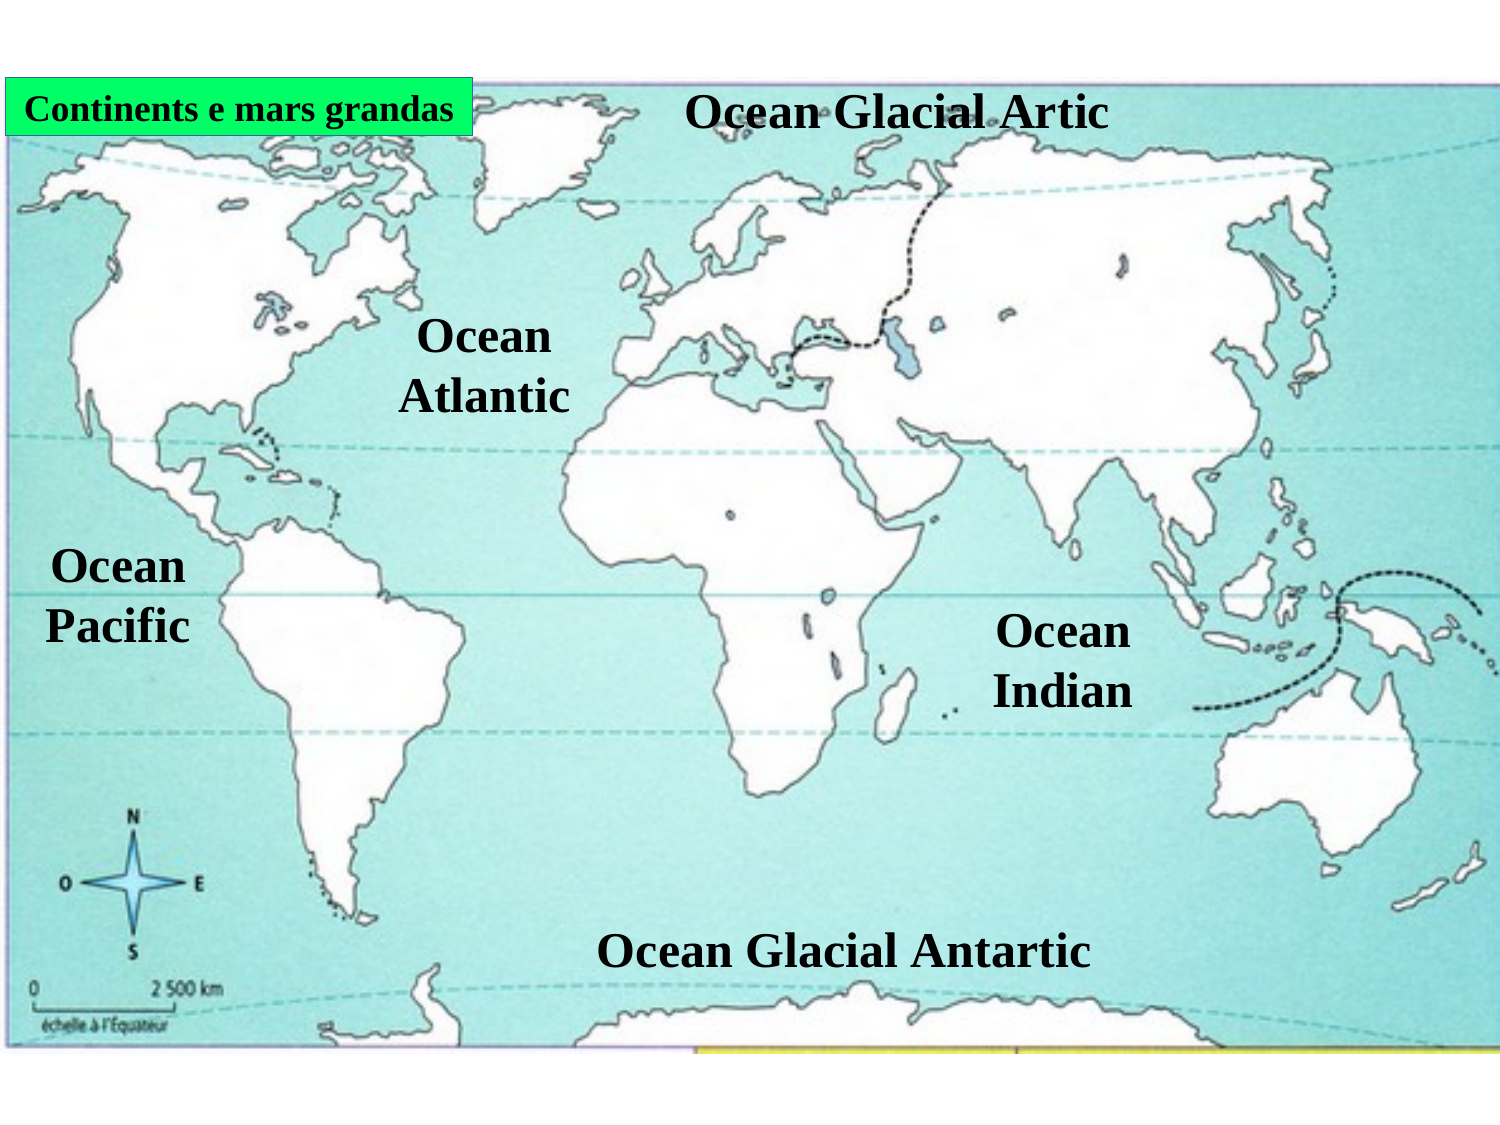

Ocean Glacial Artic
Continents e mars grandas
Ocean
Atlantic
Ocean
Pacific
Ocean
Indian
Ocean Glacial Antartic